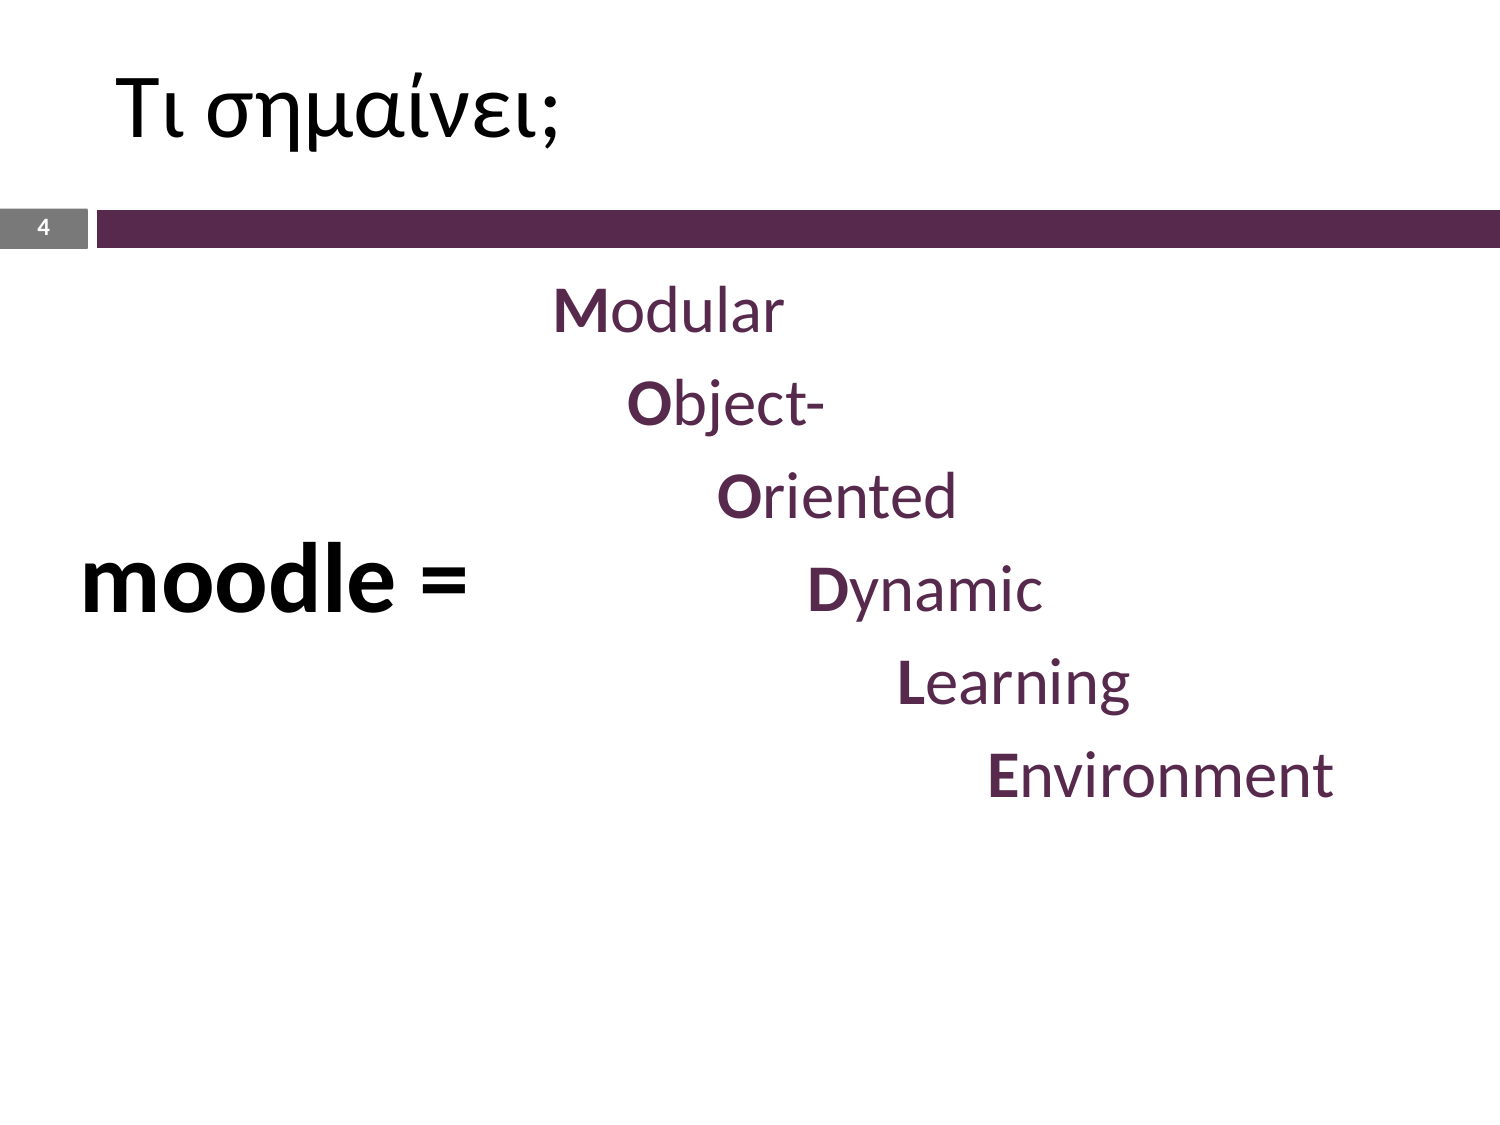

# Τι σημαίνει;
Modular
 Object-
 Oriented
 Dynamic
 Learning
 Environment
moodle =